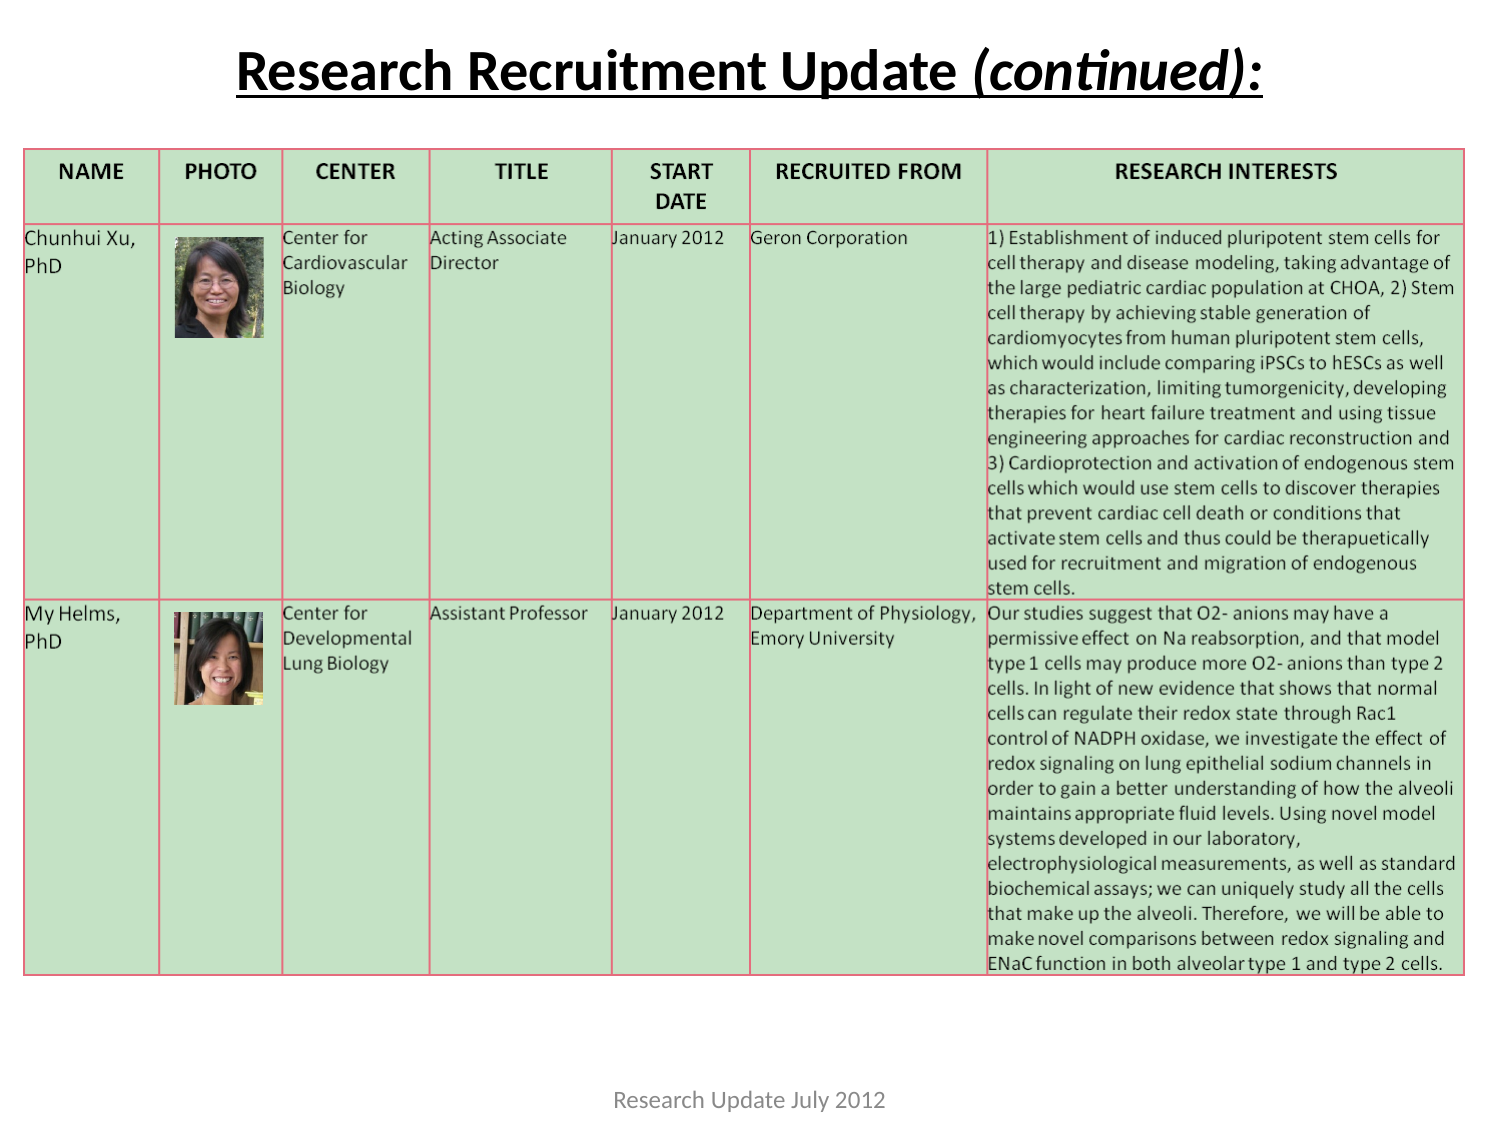

Research Recruitment Update (continued):
Research Update July 2012